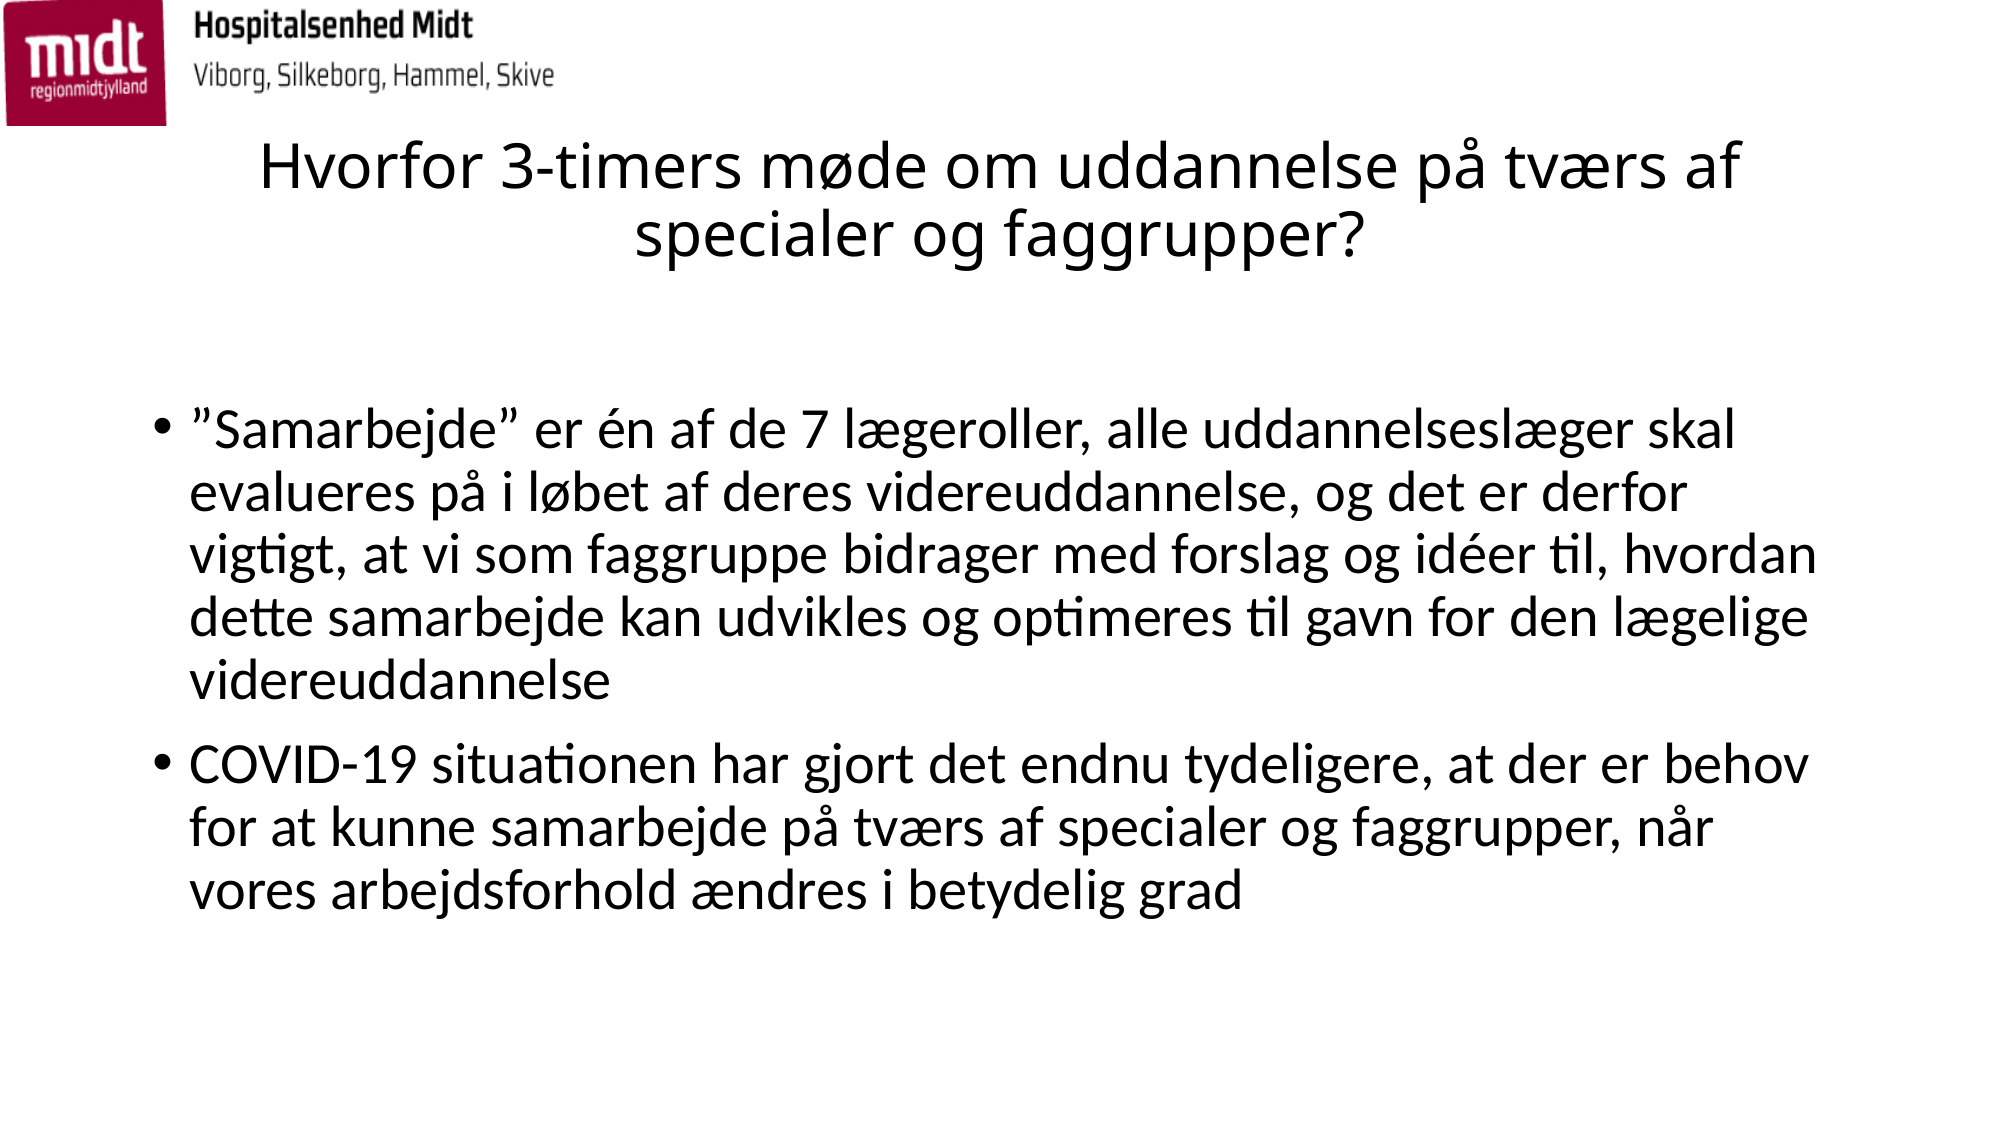

# Hvorfor 3-timers møde om uddannelse på tværs af specialer og faggrupper?
”Samarbejde” er én af de 7 lægeroller, alle uddannelseslæger skal evalueres på i løbet af deres videreuddannelse, og det er derfor vigtigt, at vi som faggruppe bidrager med forslag og idéer til, hvordan dette samarbejde kan udvikles og optimeres til gavn for den lægelige videreuddannelse
COVID-19 situationen har gjort det endnu tydeligere, at der er behov for at kunne samarbejde på tværs af specialer og faggrupper, når vores arbejdsforhold ændres i betydelig grad